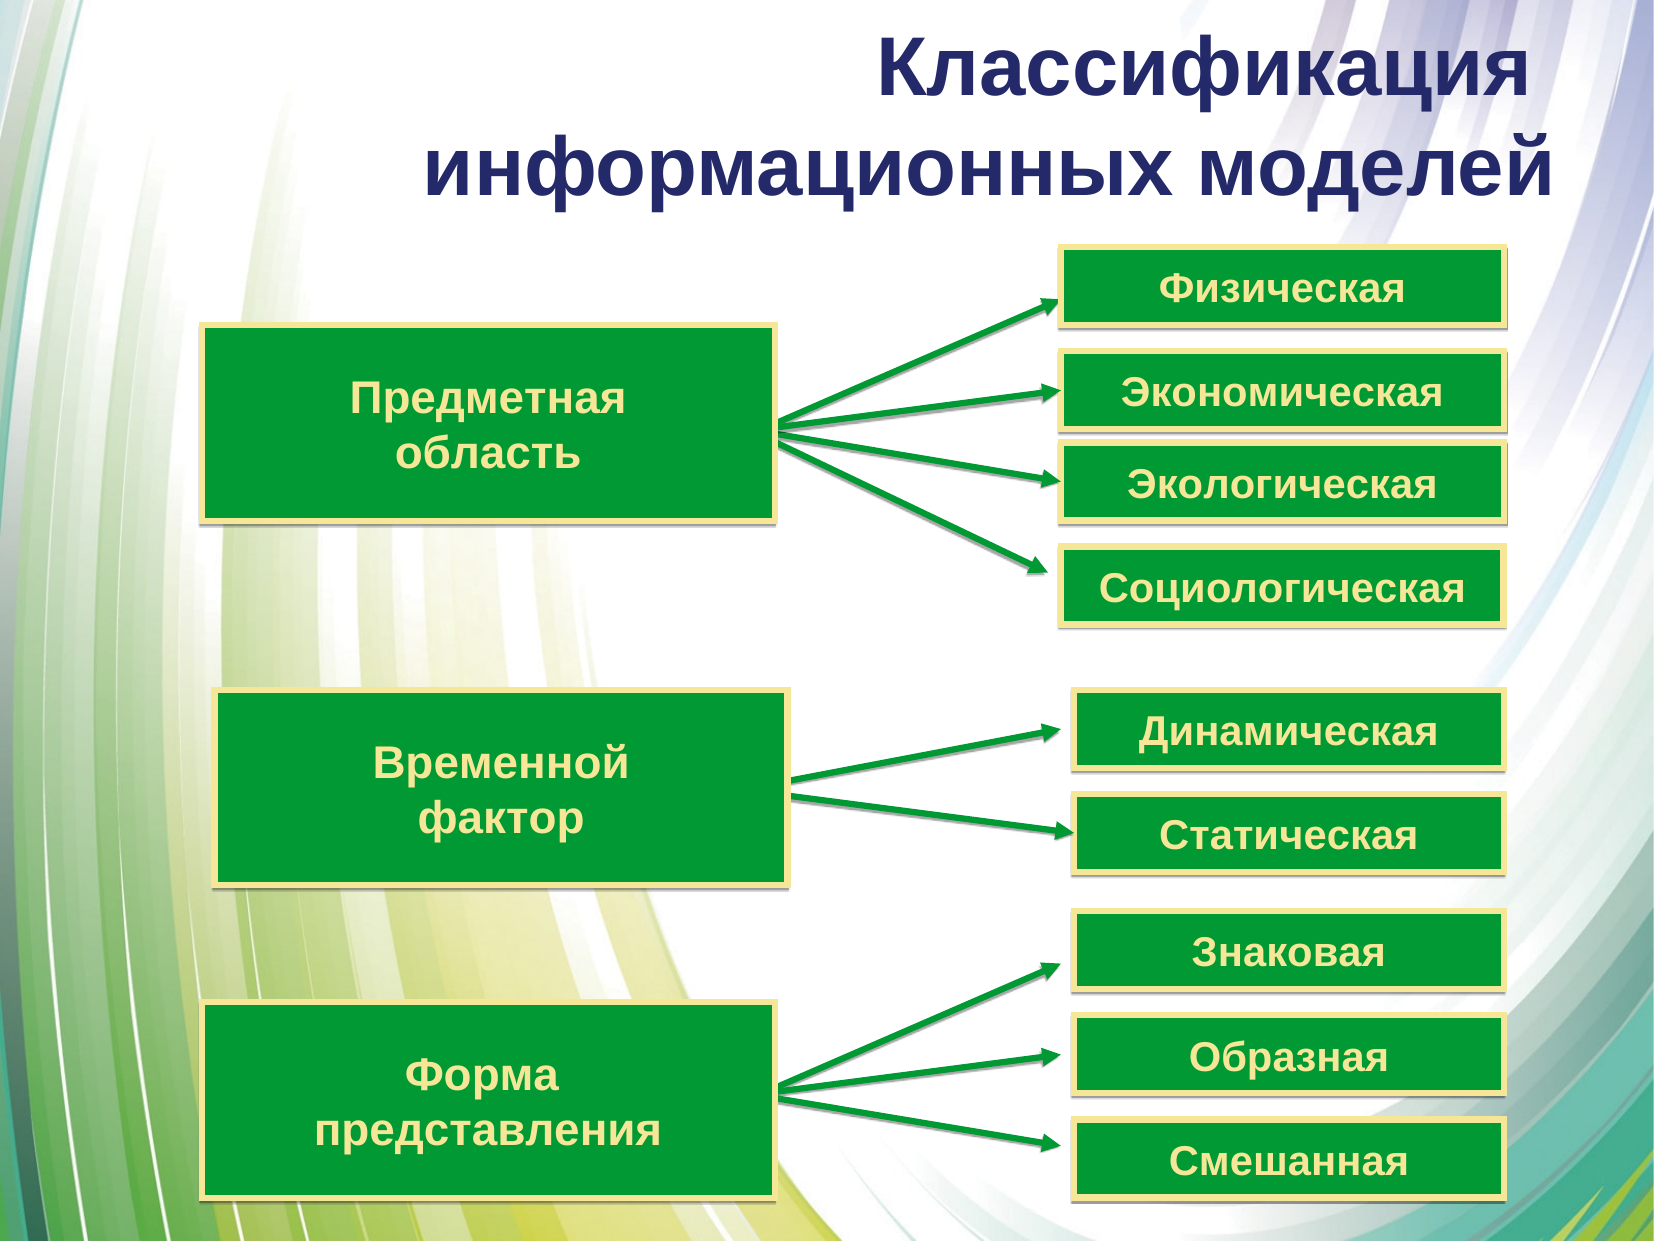

Классификация
информационных моделей
Физическая
Предметная
область
Экономическая
Экологическая
Социологическая
Динамическая
Временной
фактор
Статическая
Знаковая
Форма
представления
Образная
Смешанная